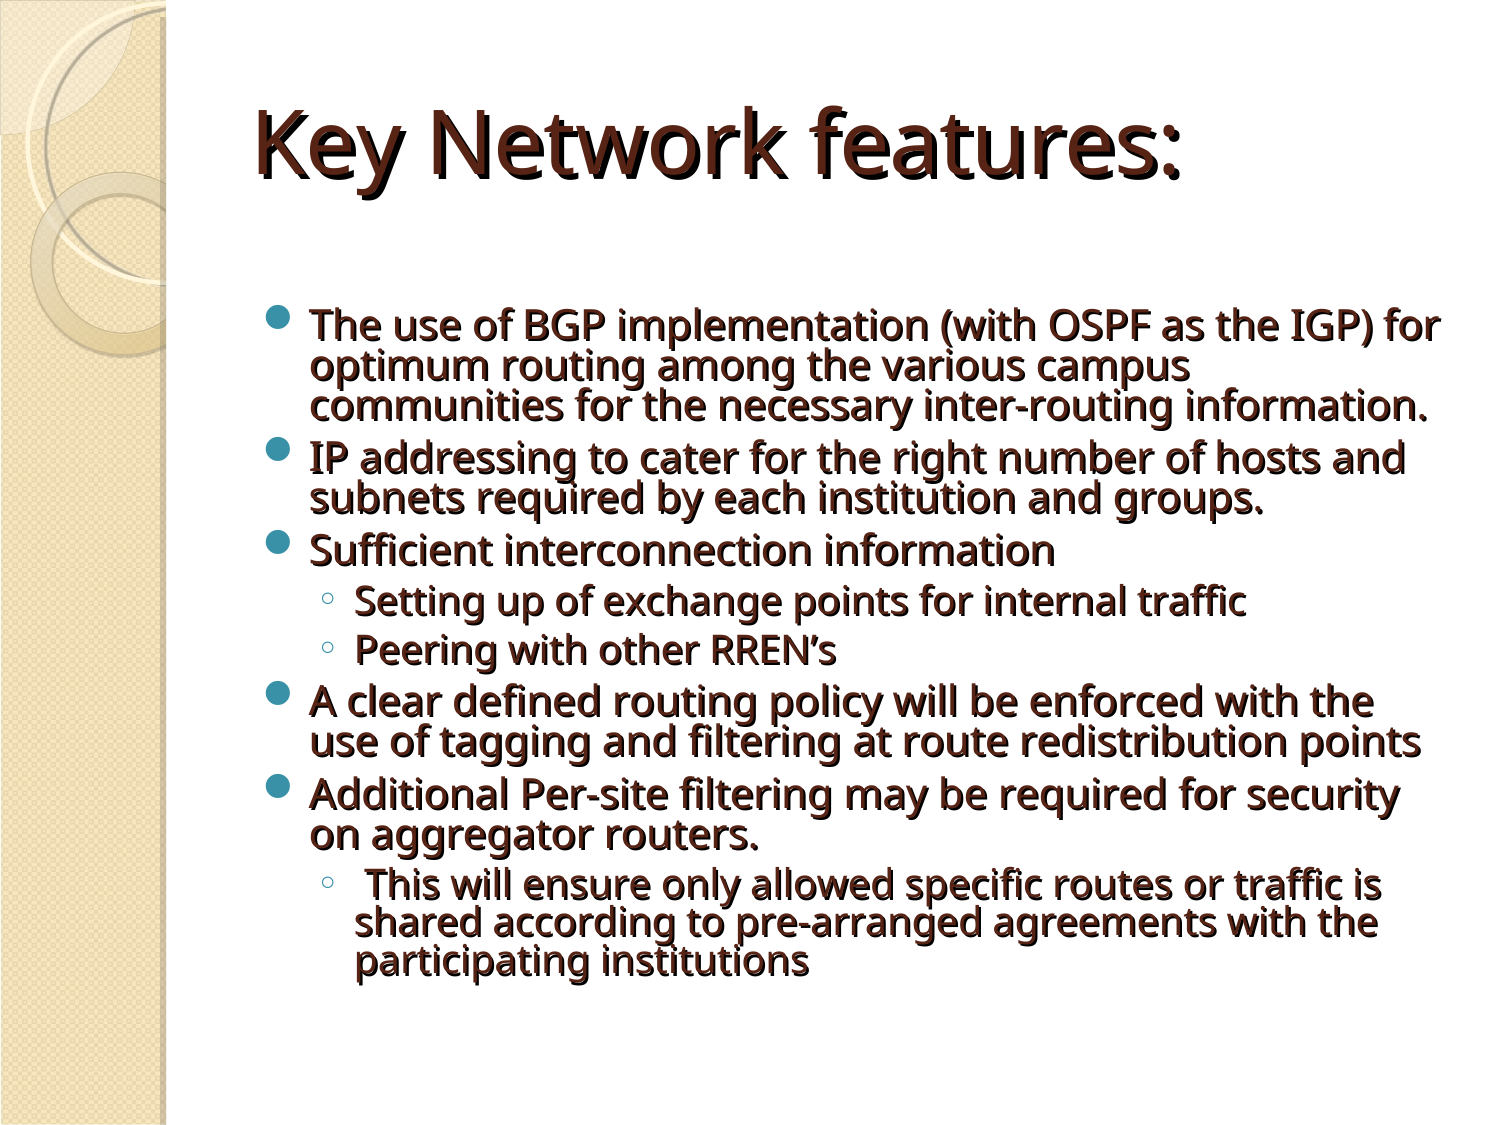

Key Network features:
The use of BGP implementation (with OSPF as the IGP) for optimum routing among the various campus communities for the necessary inter-routing information.
IP addressing to cater for the right number of hosts and subnets required by each institution and groups.
Sufficient interconnection information
Setting up of exchange points for internal traffic
Peering with other RREN’s
A clear defined routing policy will be enforced with the use of tagging and filtering at route redistribution points
Additional Per-site filtering may be required for security on aggregator routers.
 This will ensure only allowed specific routes or traffic is shared according to pre-arranged agreements with the participating institutions